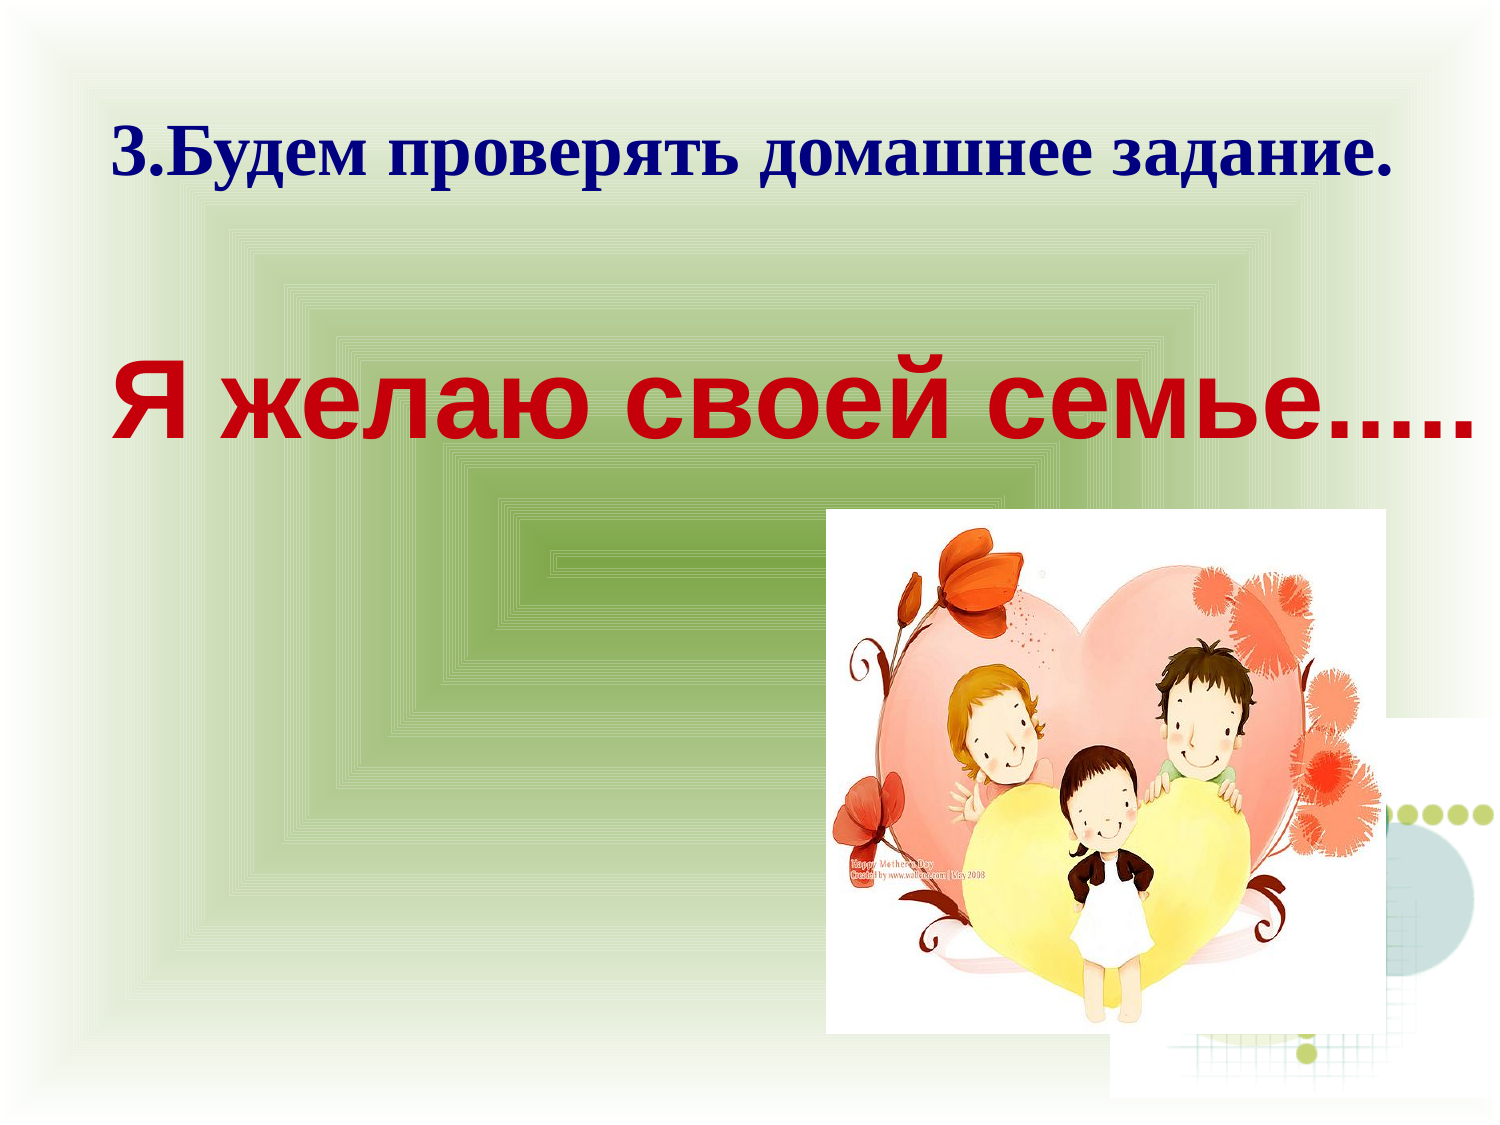

3.Будем проверять домашнее задание.
Я желаю своей семье.....